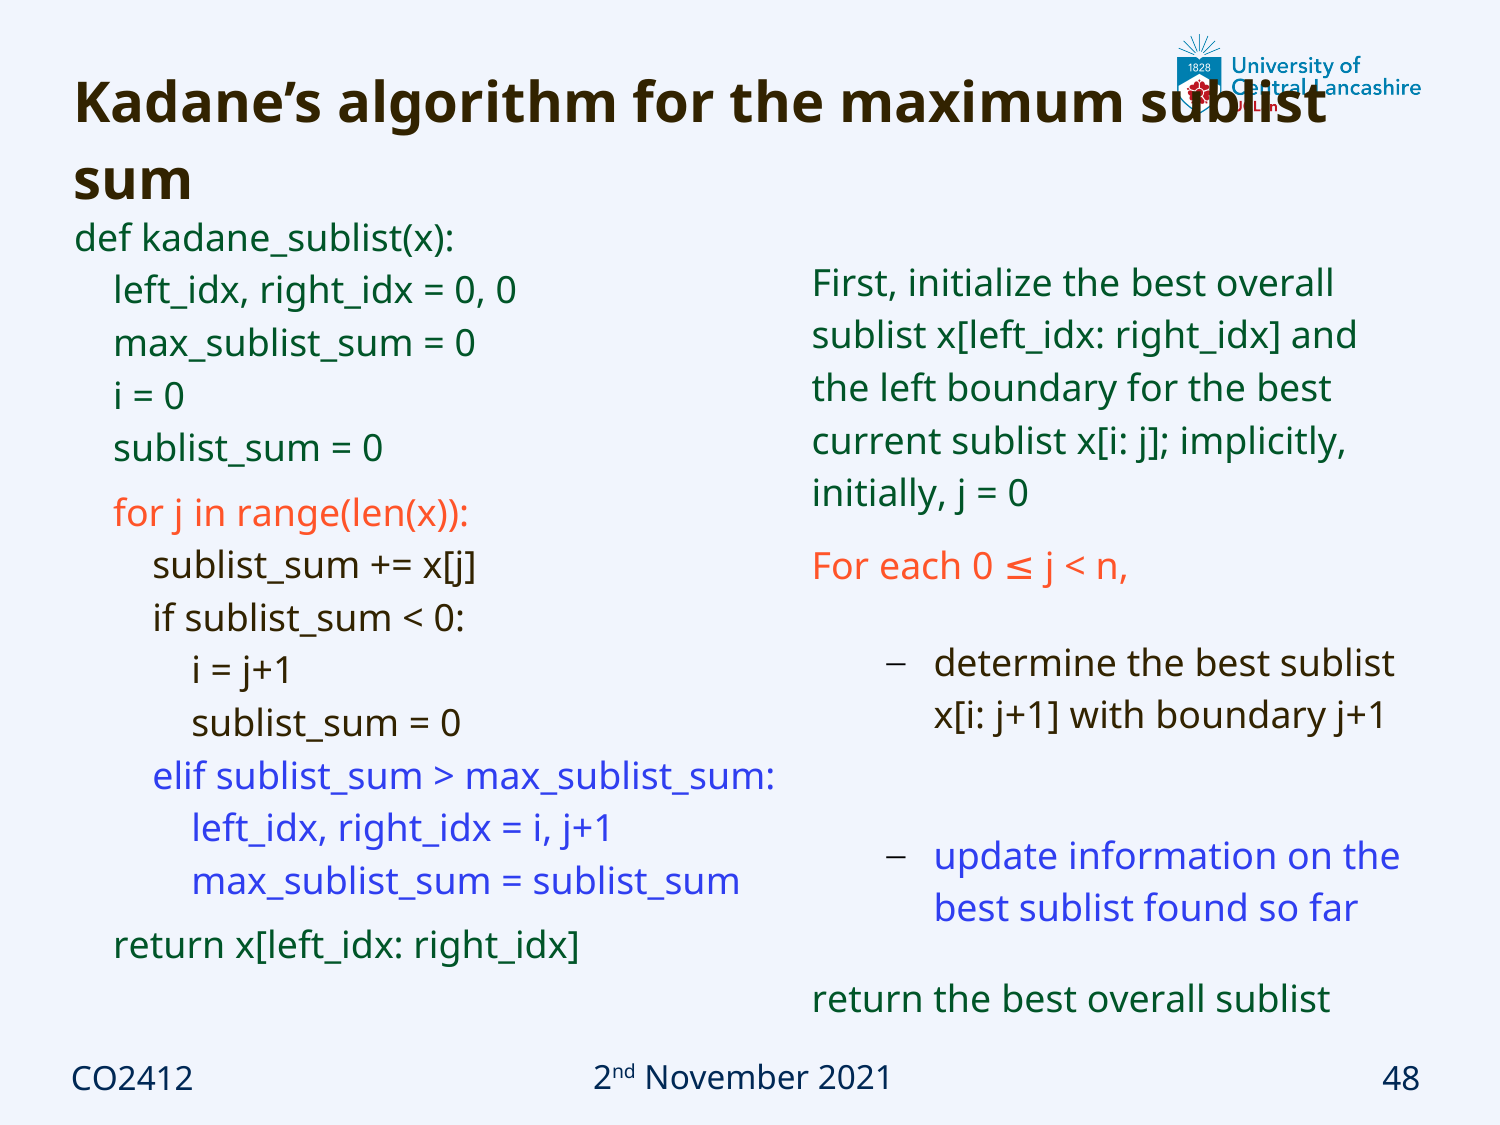

# Kadane’s algorithm for the maximum sublist sum
def kadane_sublist(x):
 left_idx, right_idx = 0, 0
 max_sublist_sum = 0
 i = 0
 sublist_sum = 0
 for j in range(len(x)):
 sublist_sum += x[j]
 if sublist_sum < 0:
 i = j+1
 sublist_sum = 0
 elif sublist_sum > max_sublist_sum:
 left_idx, right_idx = i, j+1
 max_sublist_sum = sublist_sum
 return x[left_idx: right_idx]
First, initialize the best overall sublist x[left_idx: right_idx] and the left boundary for the best current sublist x[i: j]; implicitly, initially, j = 0
For each 0 ≤ j < n,
determine the best sublist x[i: j+1] with boundary j+1
update information on the best sublist found so far
return the best overall sublist